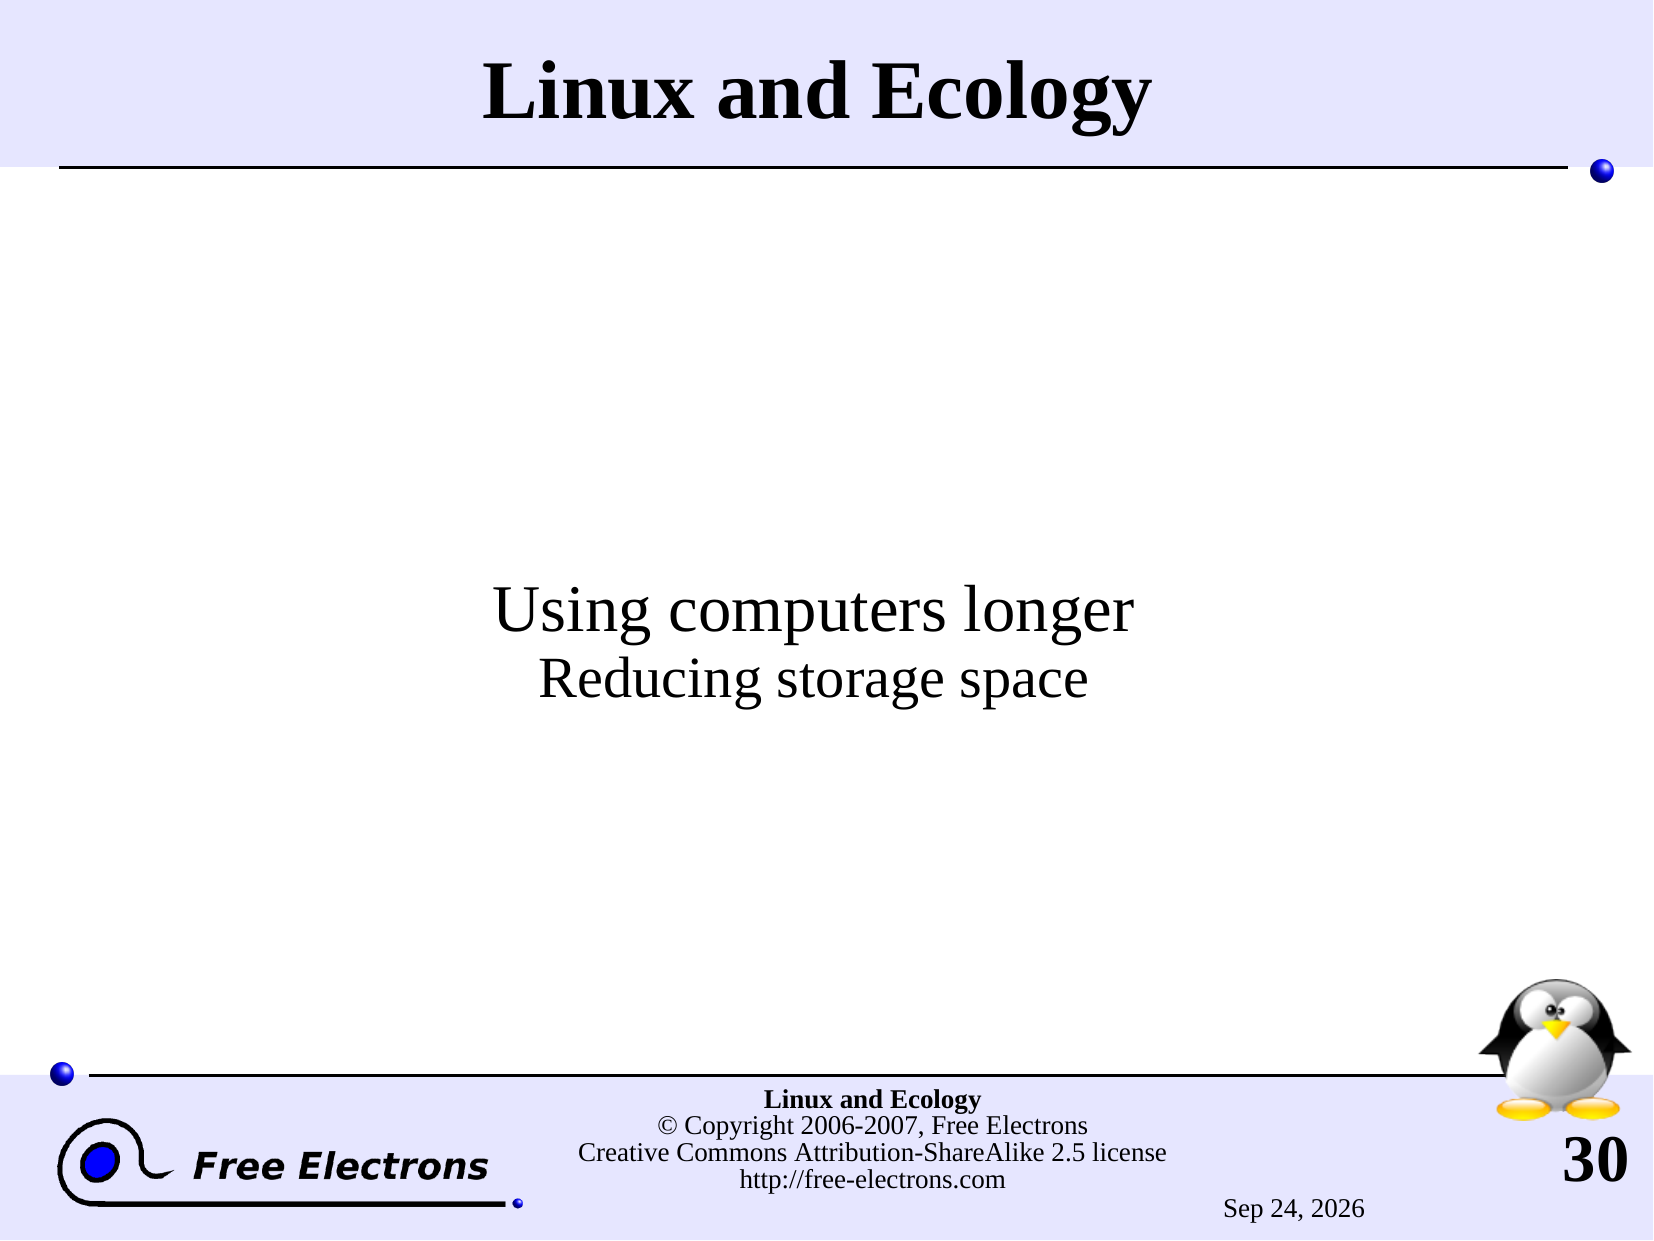

# Linux and Ecology
Using computers longer
Reducing storage space